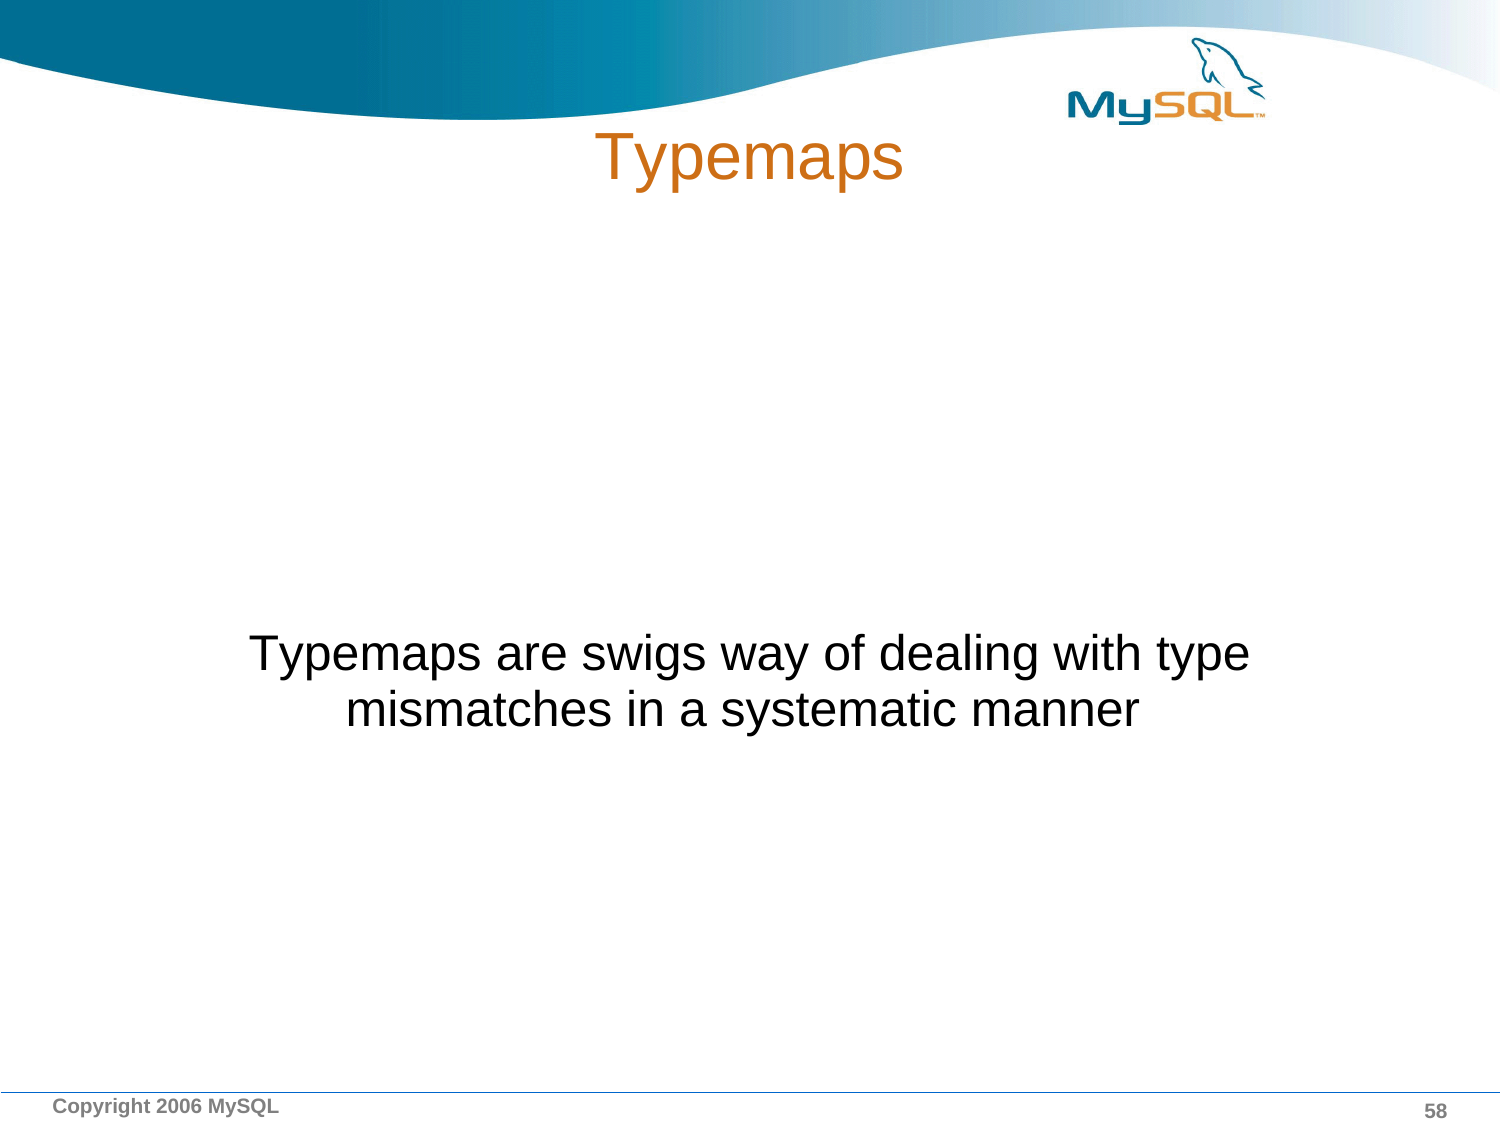

# Typemaps
Typemaps are swigs way of dealing with type mismatches in a systematic manner